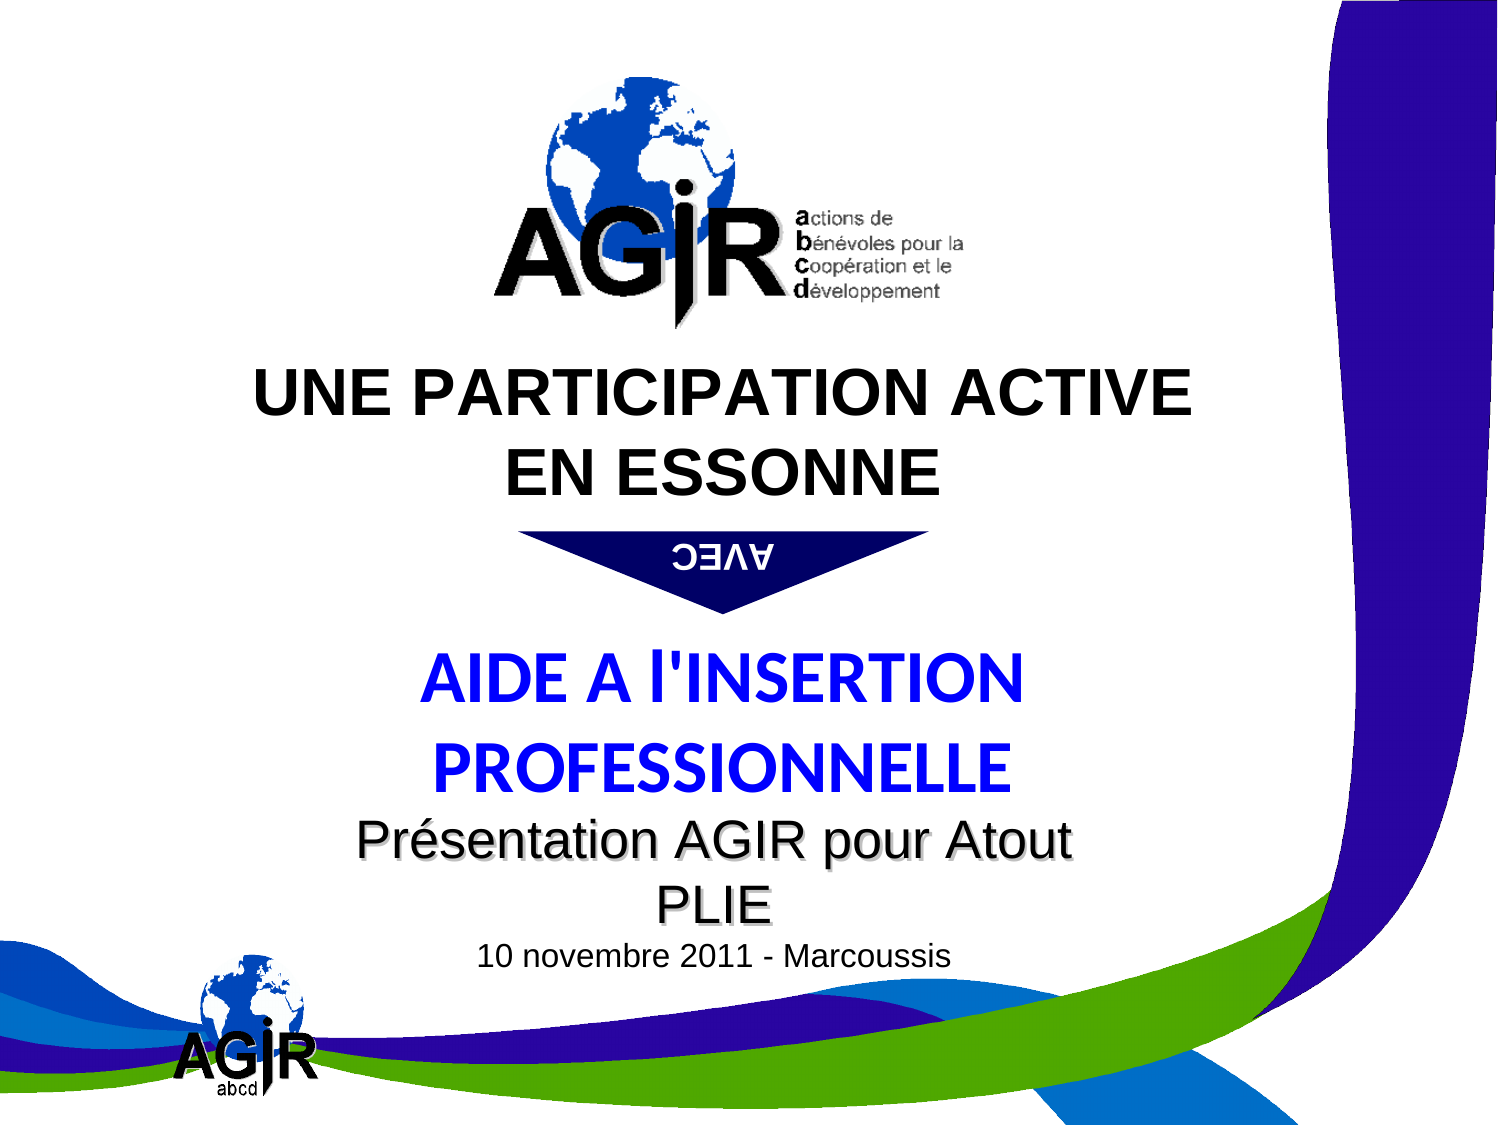

Nos Moyens
UNE PARTICIPATION ACTIVE
EN ESSONNE
AVEC
# AIDE A l'INSERTION PROFESSIONNELLE
Présentation AGIR pour Atout PLIE
10 novembre 2011 - Marcoussis